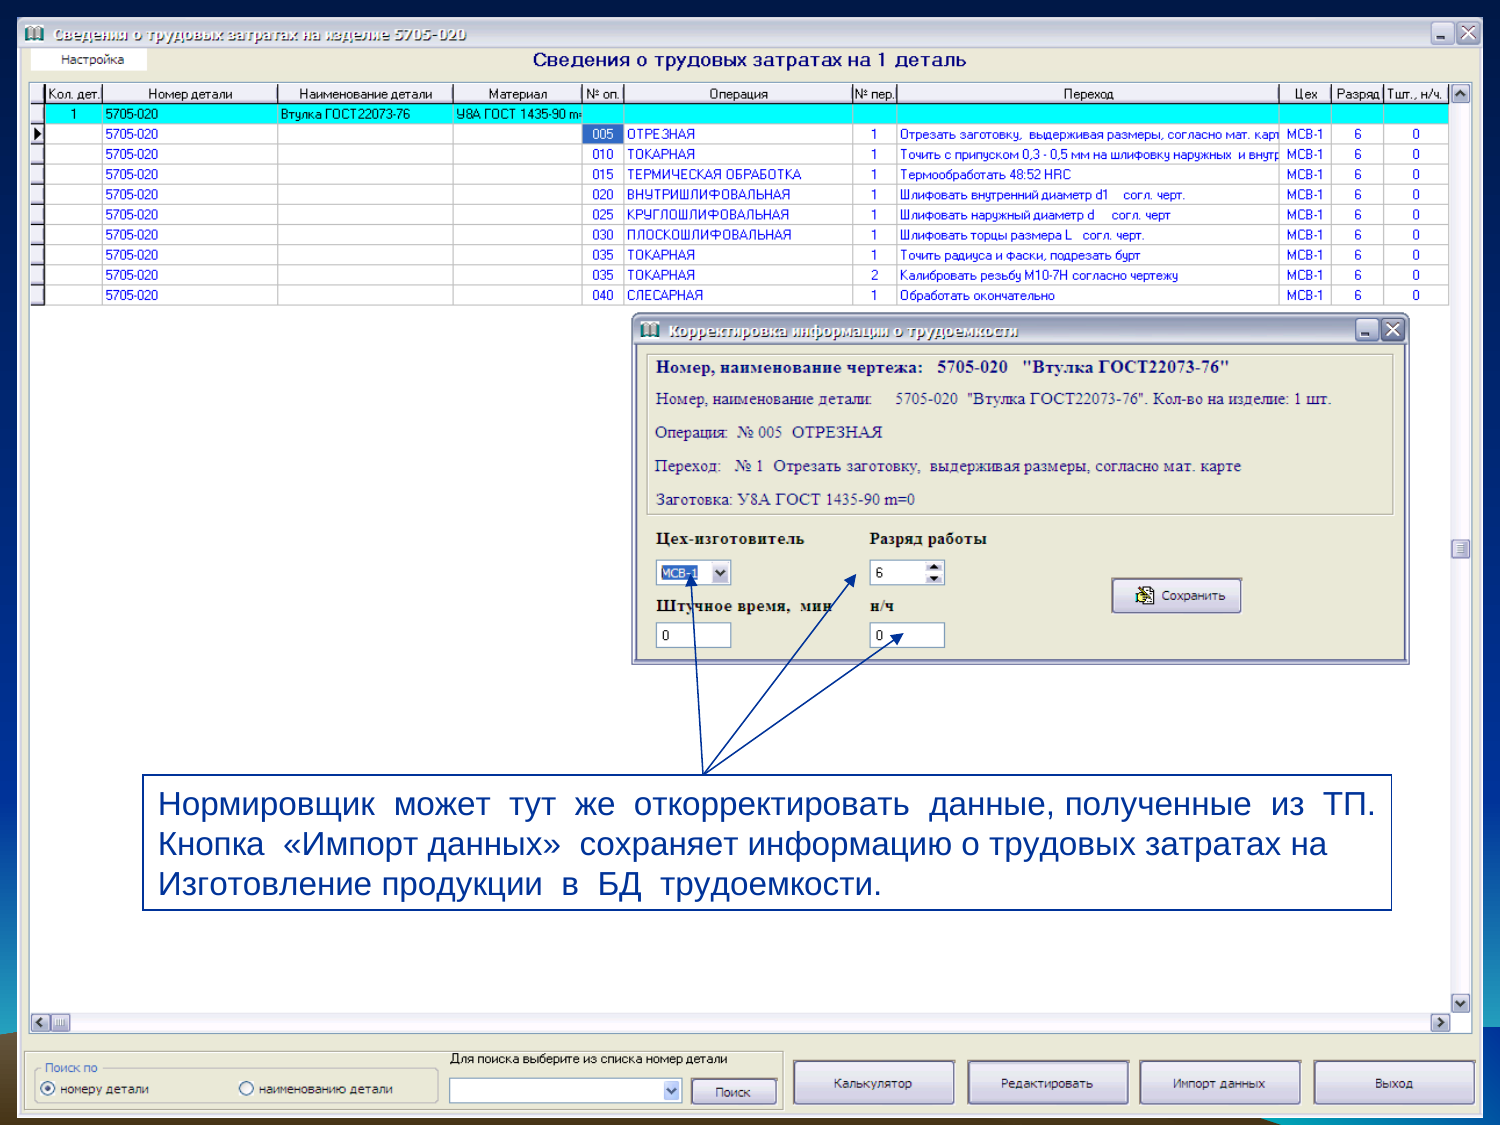

Нормировщик может тут же откорректировать данные, полученные из ТП.
Кнопка «Импорт данных» сохраняет информацию о трудовых затратах на
Изготовление продукции в БД трудоемкости.